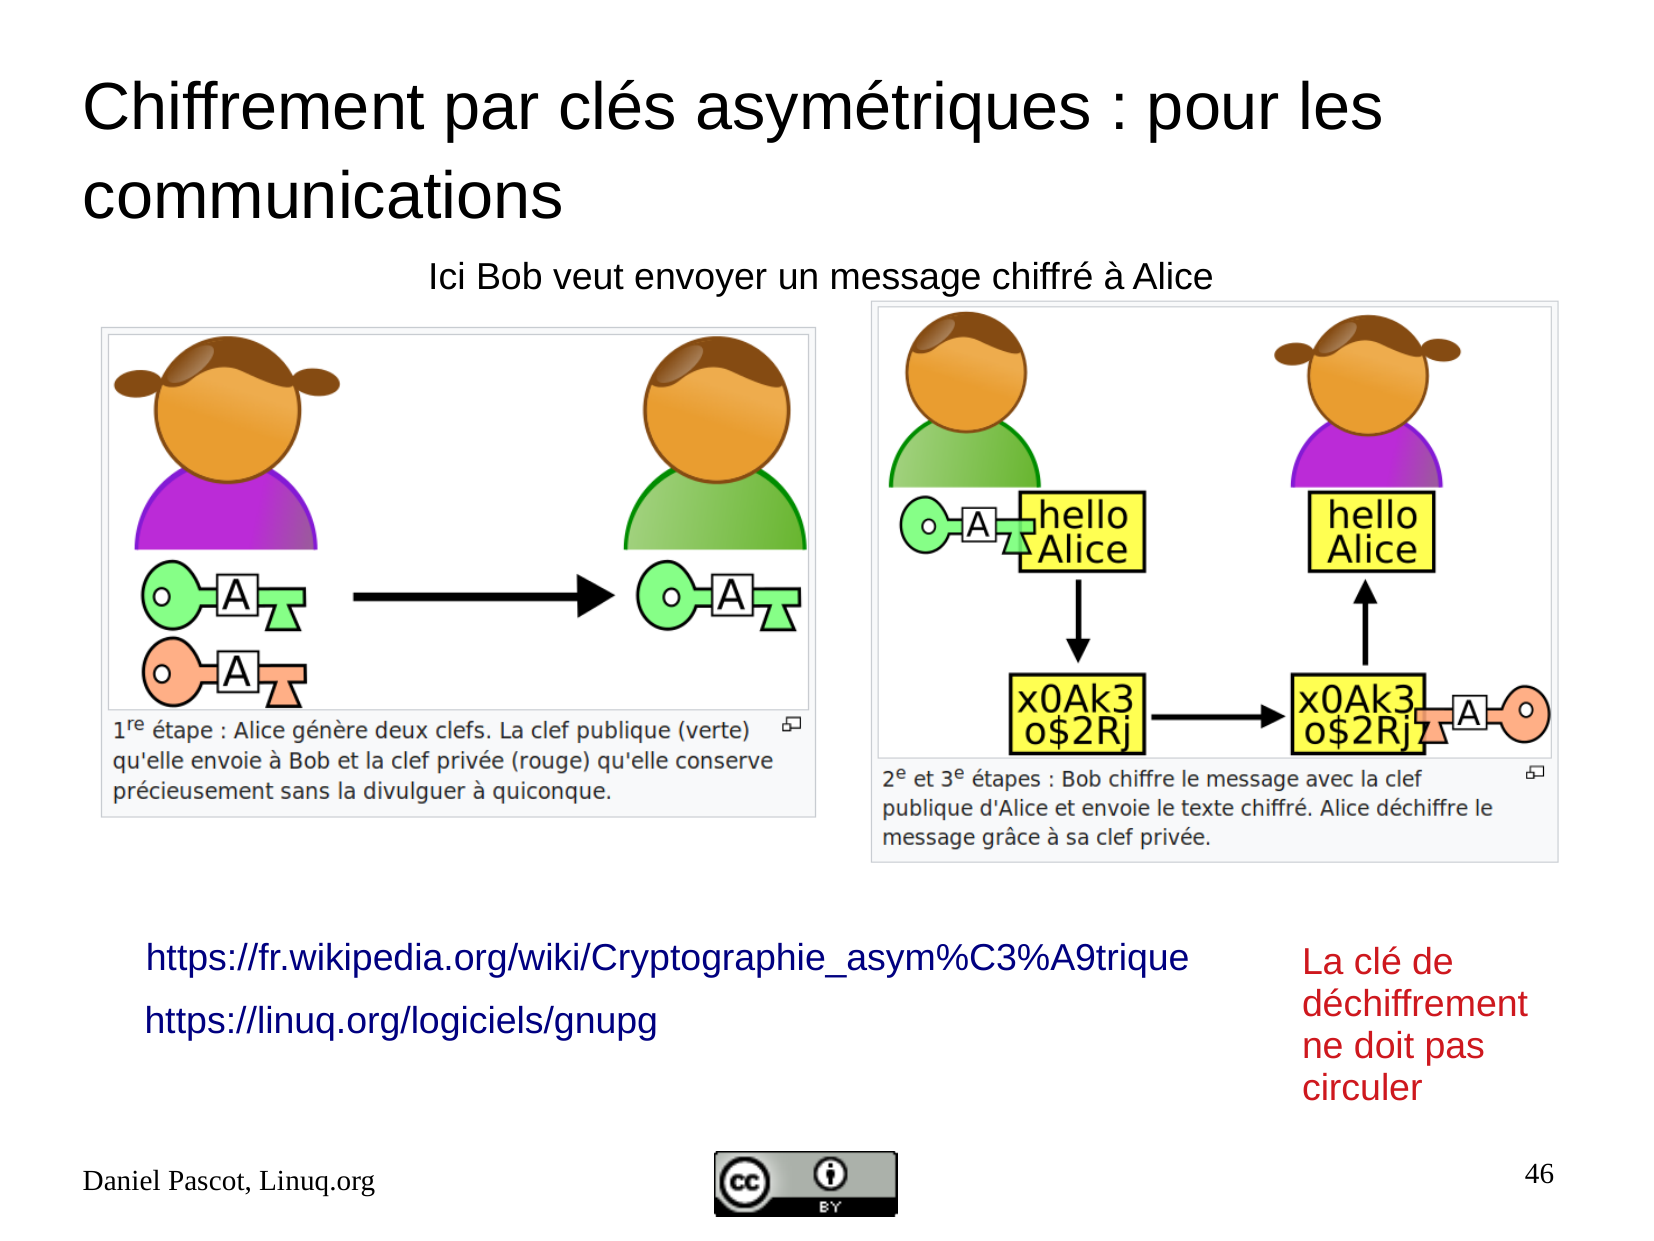

# Chiffrement par clés asymétriques : pour les communications
Ici Bob veut envoyer un message chiffré à Alice
https://fr.wikipedia.org/wiki/Cryptographie_asym%C3%A9trique
La clé de déchiffrement ne doit pas circuler
https://linuq.org/logiciels/gnupg
46
15-08- 2018